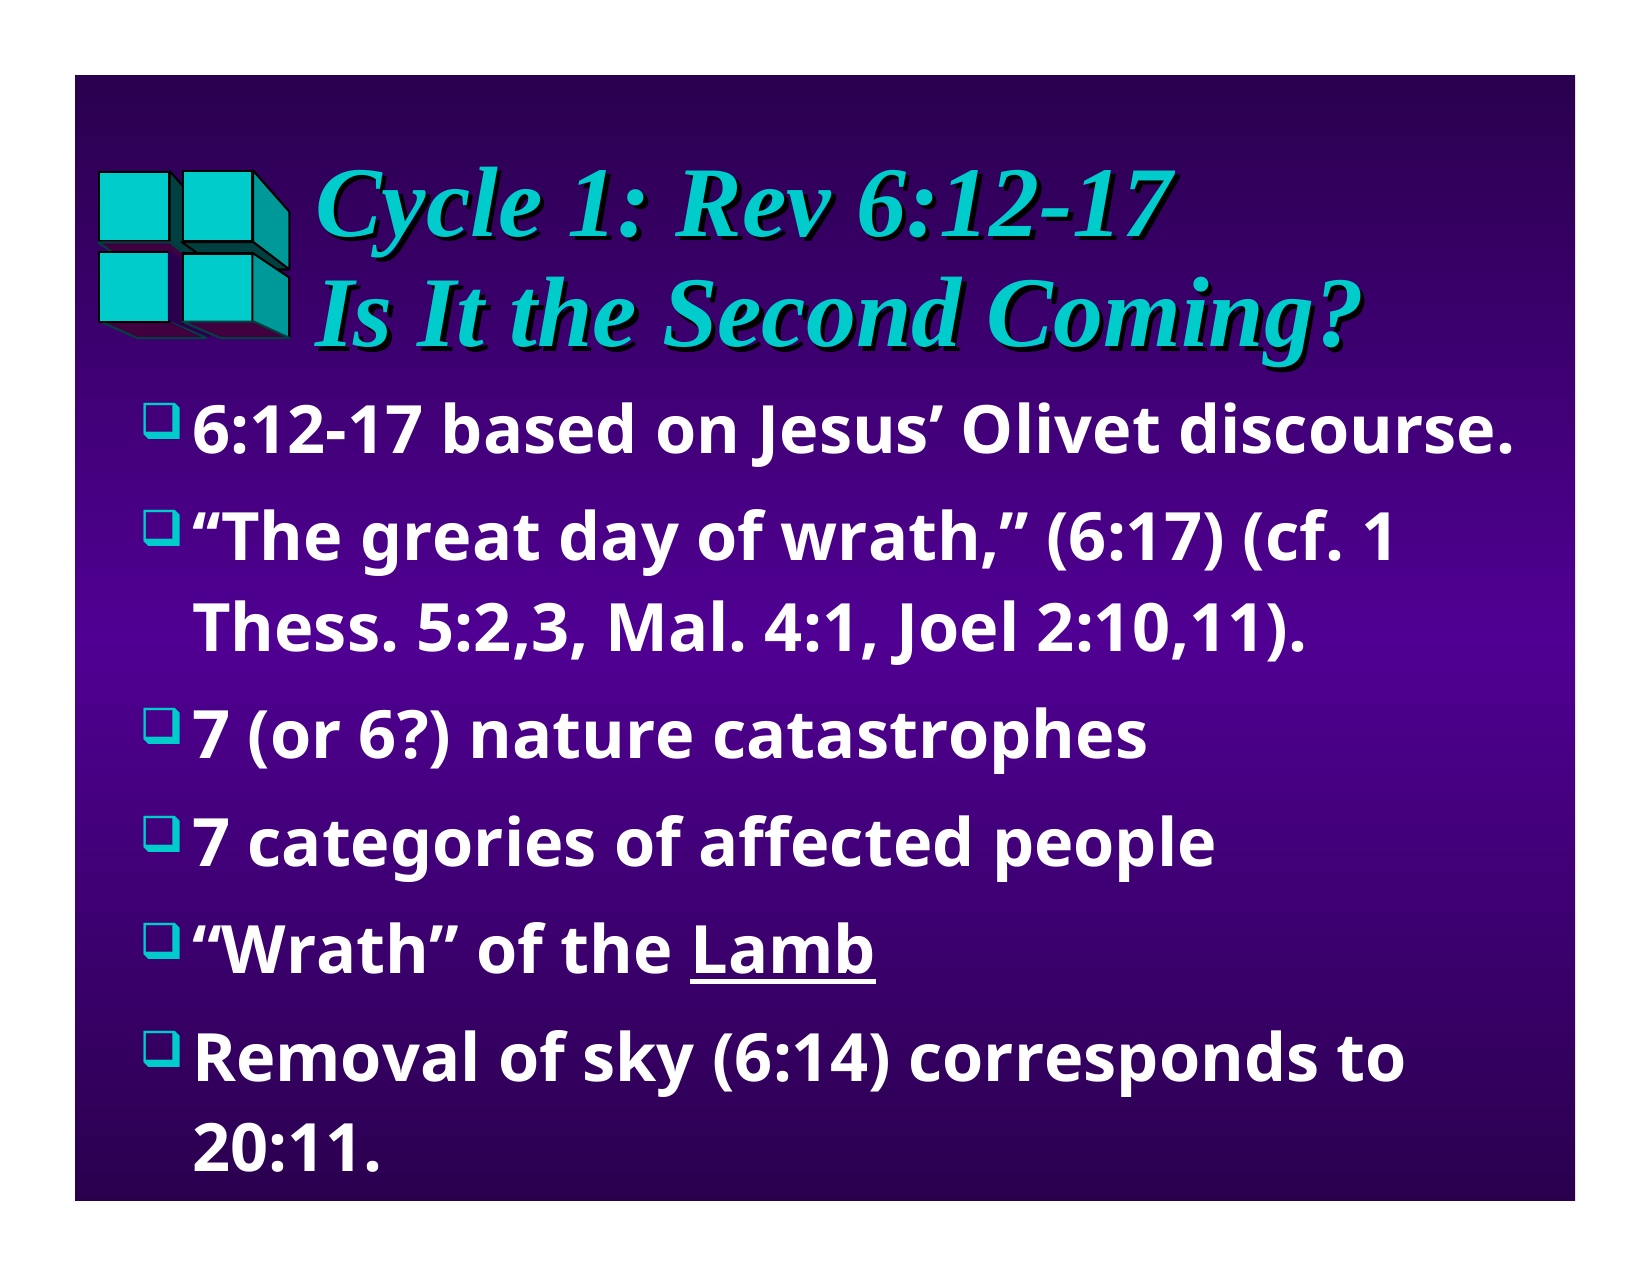

# Cycle 1: Rev 6:12-17 Is It the Second Coming?
6:12-17 based on Jesus’ Olivet discourse.
‘‘The great day of wrath,’’ (6:17) (cf. 1 Thess. 5:2,3, Mal. 4:1, Joel 2:10,11).
7 (or 6?) nature catastrophes
7 categories of affected people
“Wrath” of the Lamb
Removal of sky (6:14) corresponds to 20:11.